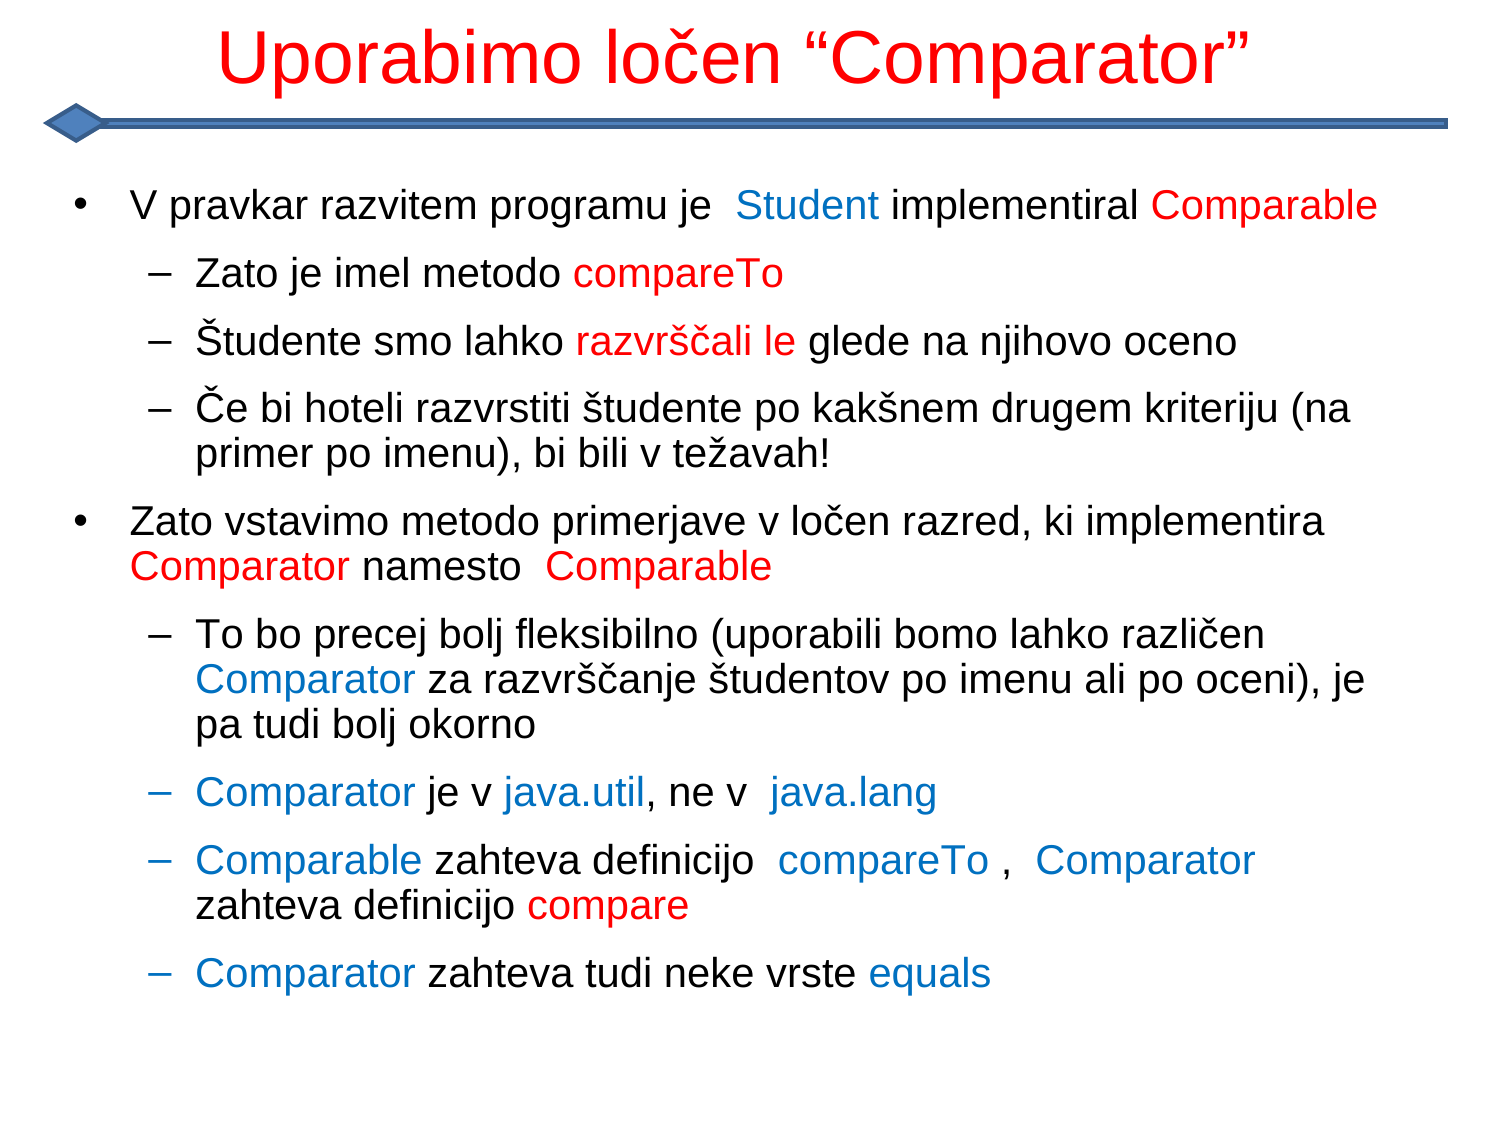

# Uporabimo ločen “Comparator”
V pravkar razvitem programu je Student implementiral Comparable
Zato je imel metodo compareTo
Študente smo lahko razvrščali le glede na njihovo oceno
Če bi hoteli razvrstiti študente po kakšnem drugem kriteriju (na primer po imenu), bi bili v težavah!
Zato vstavimo metodo primerjave v ločen razred, ki implementira Comparator namesto Comparable
To bo precej bolj fleksibilno (uporabili bomo lahko različen Comparator za razvrščanje študentov po imenu ali po oceni), je pa tudi bolj okorno
Comparator je v java.util, ne v java.lang
Comparable zahteva definicijo compareTo , Comparator zahteva definicijo compare
Comparator zahteva tudi neke vrste equals